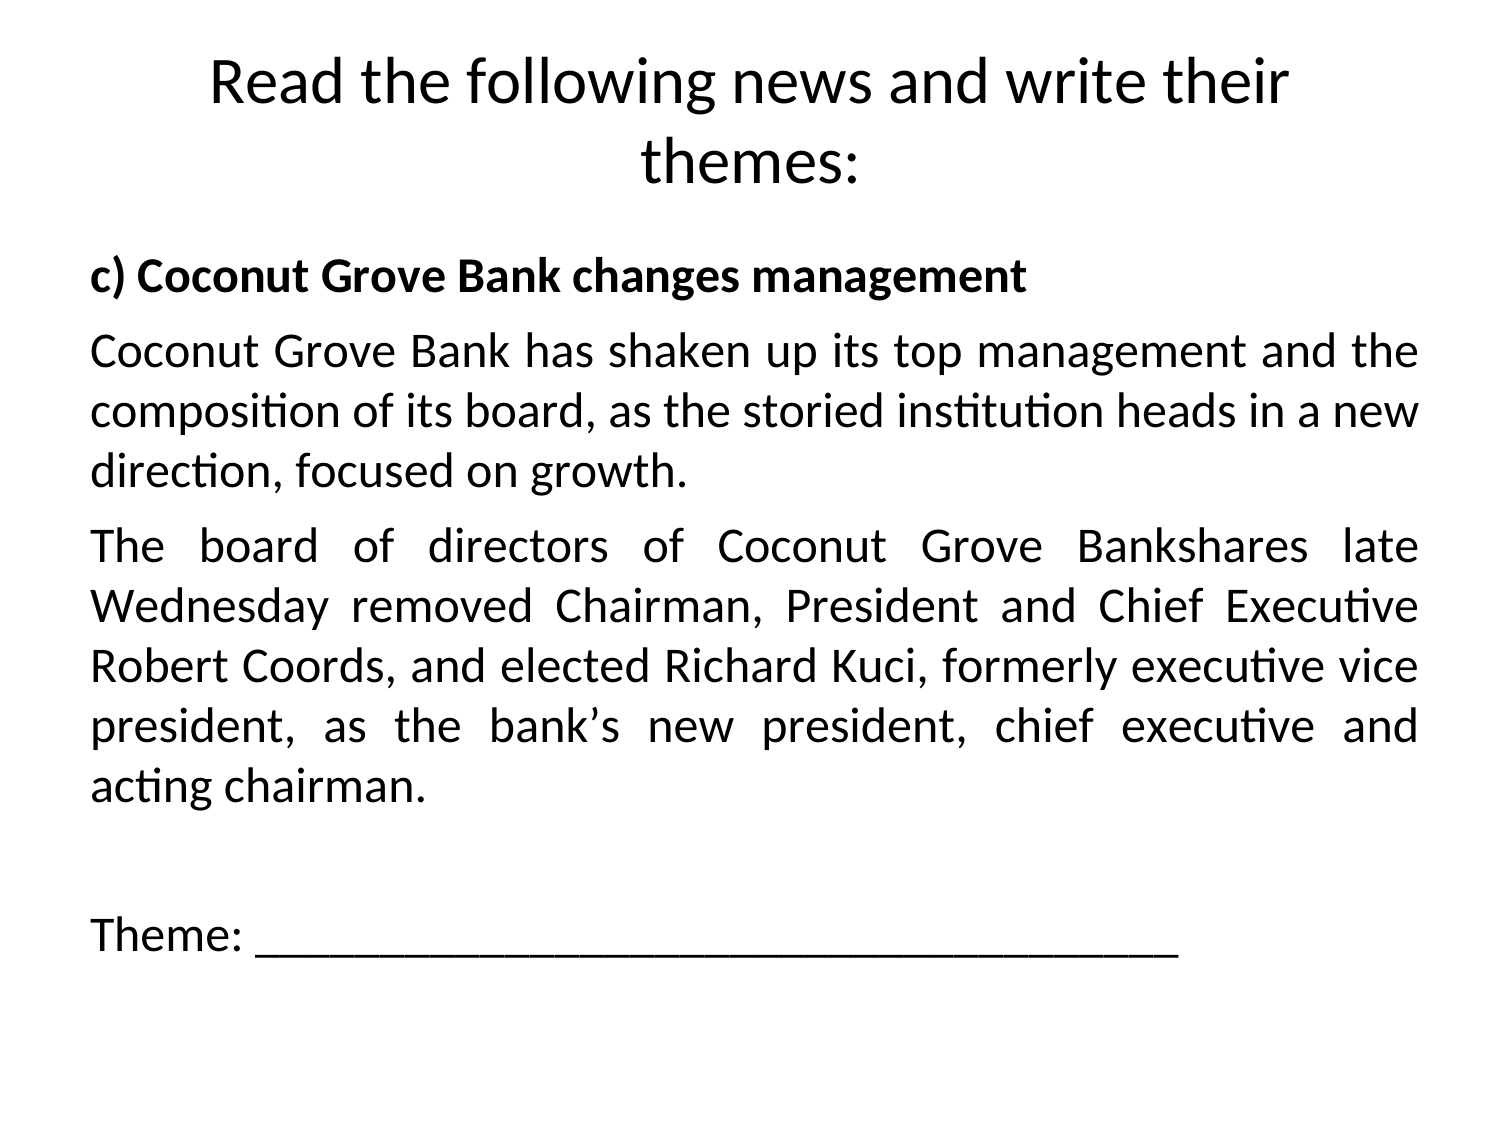

Read the following news and write their themes:
c) Coconut Grove Bank changes management
Coconut Grove Bank has shaken up its top management and the composition of its board, as the storied institution heads in a new direction, focused on growth.
The board of directors of Coconut Grove Bankshares late Wednesday removed Chairman, President and Chief Executive Robert Coords, and elected Richard Kuci, formerly executive vice president, as the bank’s new president, chief executive and acting chairman.
Theme: _____________________________________